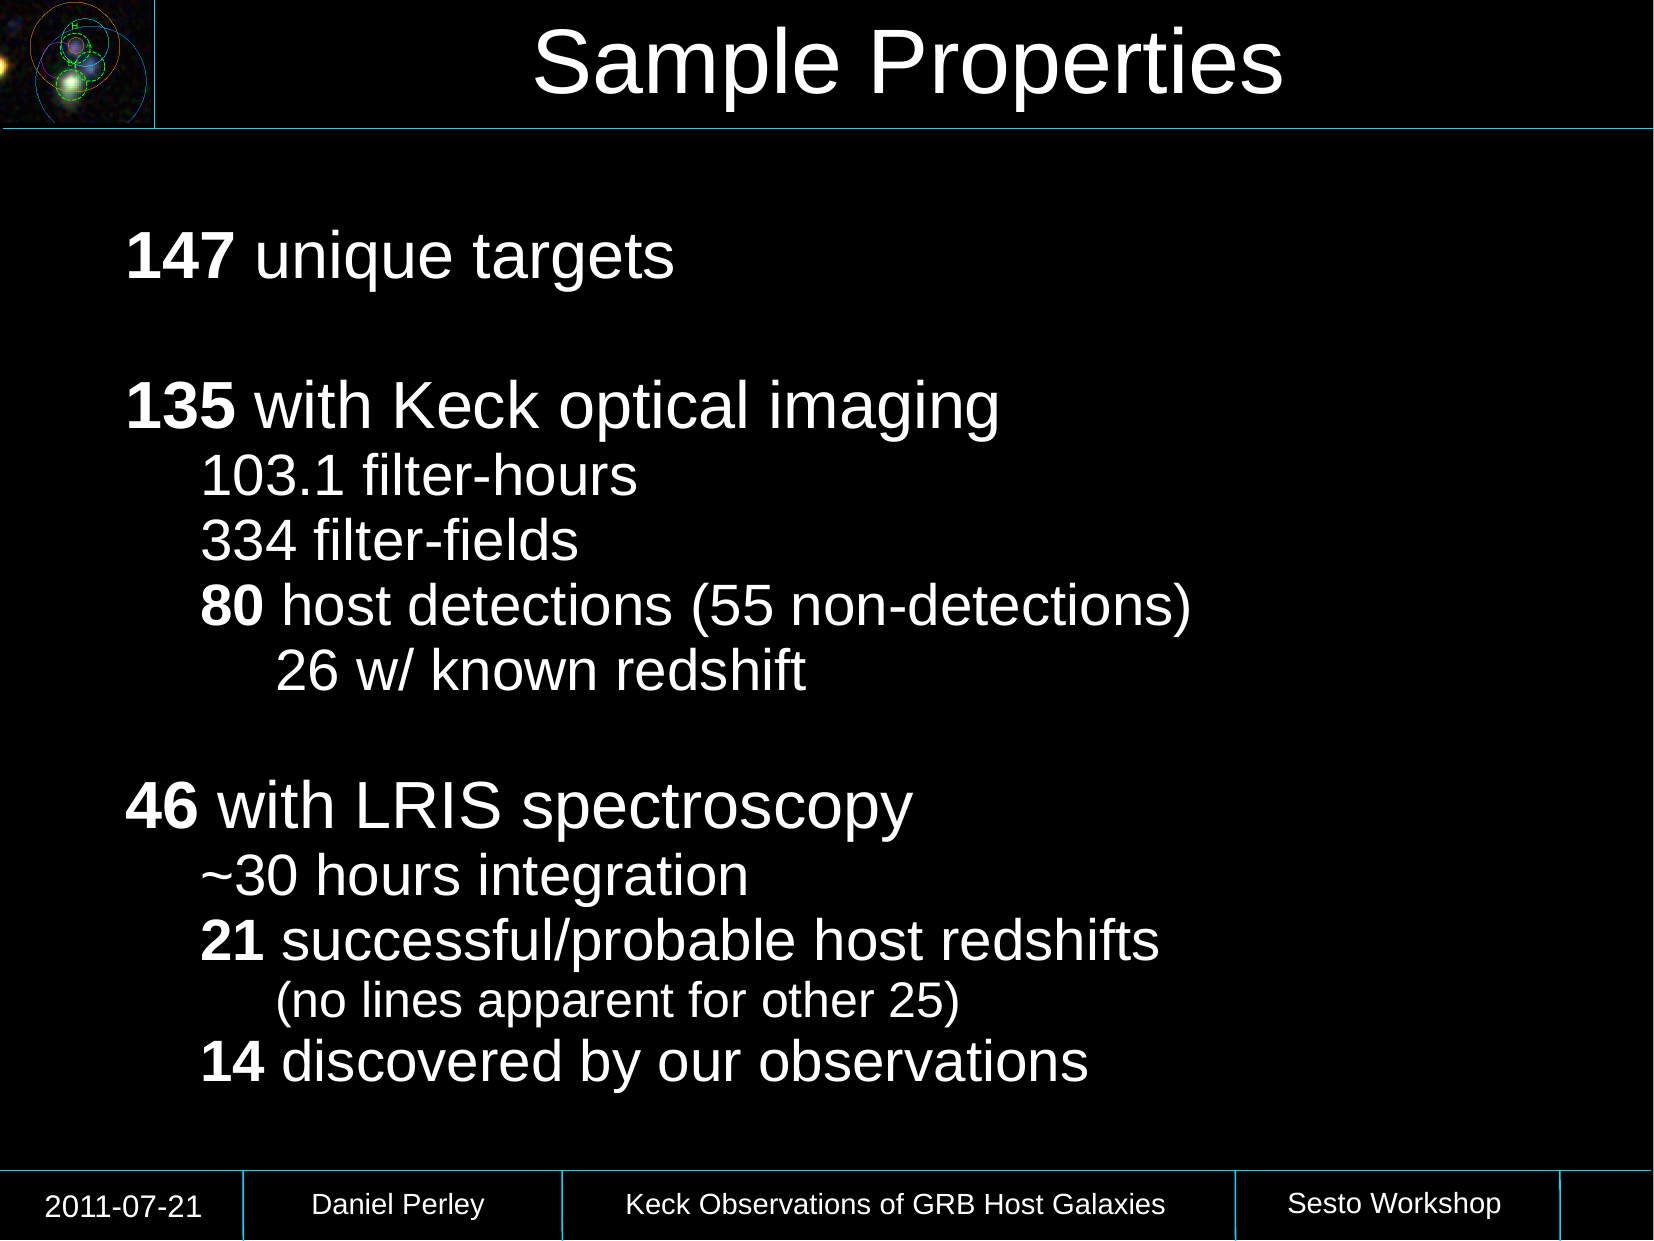

# Sample Properties
147 unique targets
135 with Keck optical imaging
	103.1 filter-hours
	334 filter-fields
	80 host detections (55 non-detections)
		26 w/ known redshift
46 with LRIS spectroscopy
	~30 hours integration
	21 successful/probable host redshifts
		(no lines apparent for other 25)
	14 discovered by our observations